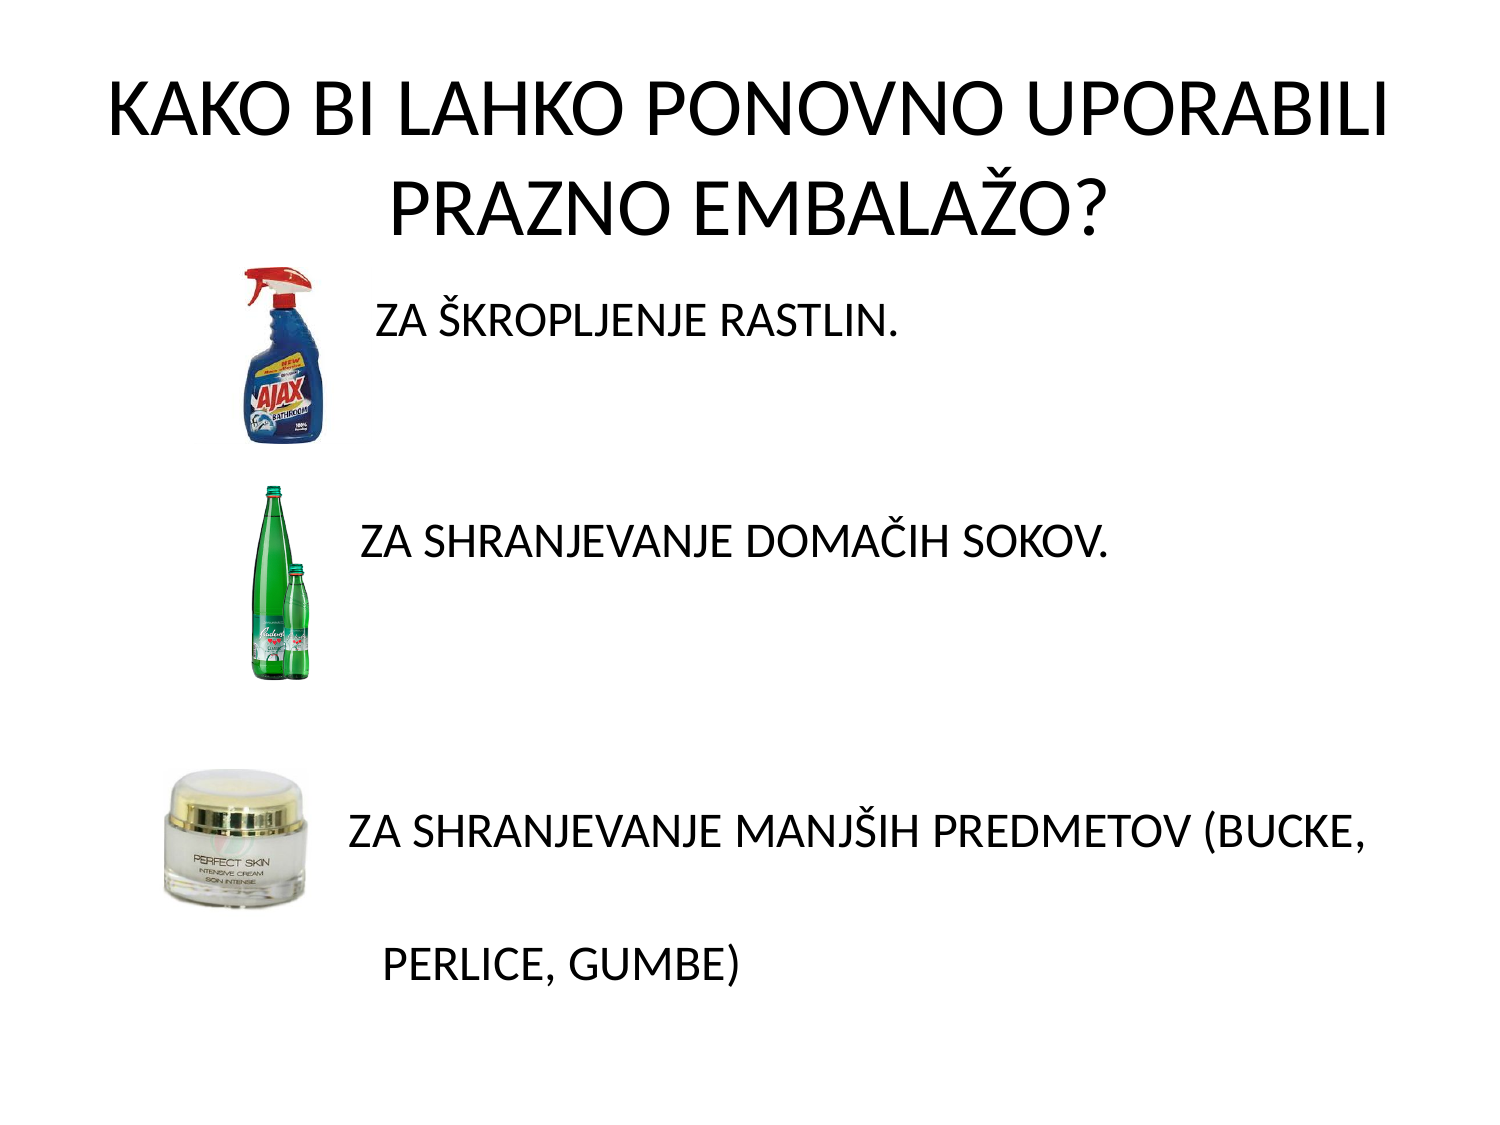

# KAKO BI LAHKO PONOVNO UPORABILI PRAZNO EMBALAŽO?
 ZA ŠKROPLJENJE RASTLIN.
 ZA SHRANJEVANJE DOMAČIH SOKOV.
 ZA SHRANJEVANJE MANJŠIH PREDMETOV (BUCKE,
 PERLICE, GUMBE)